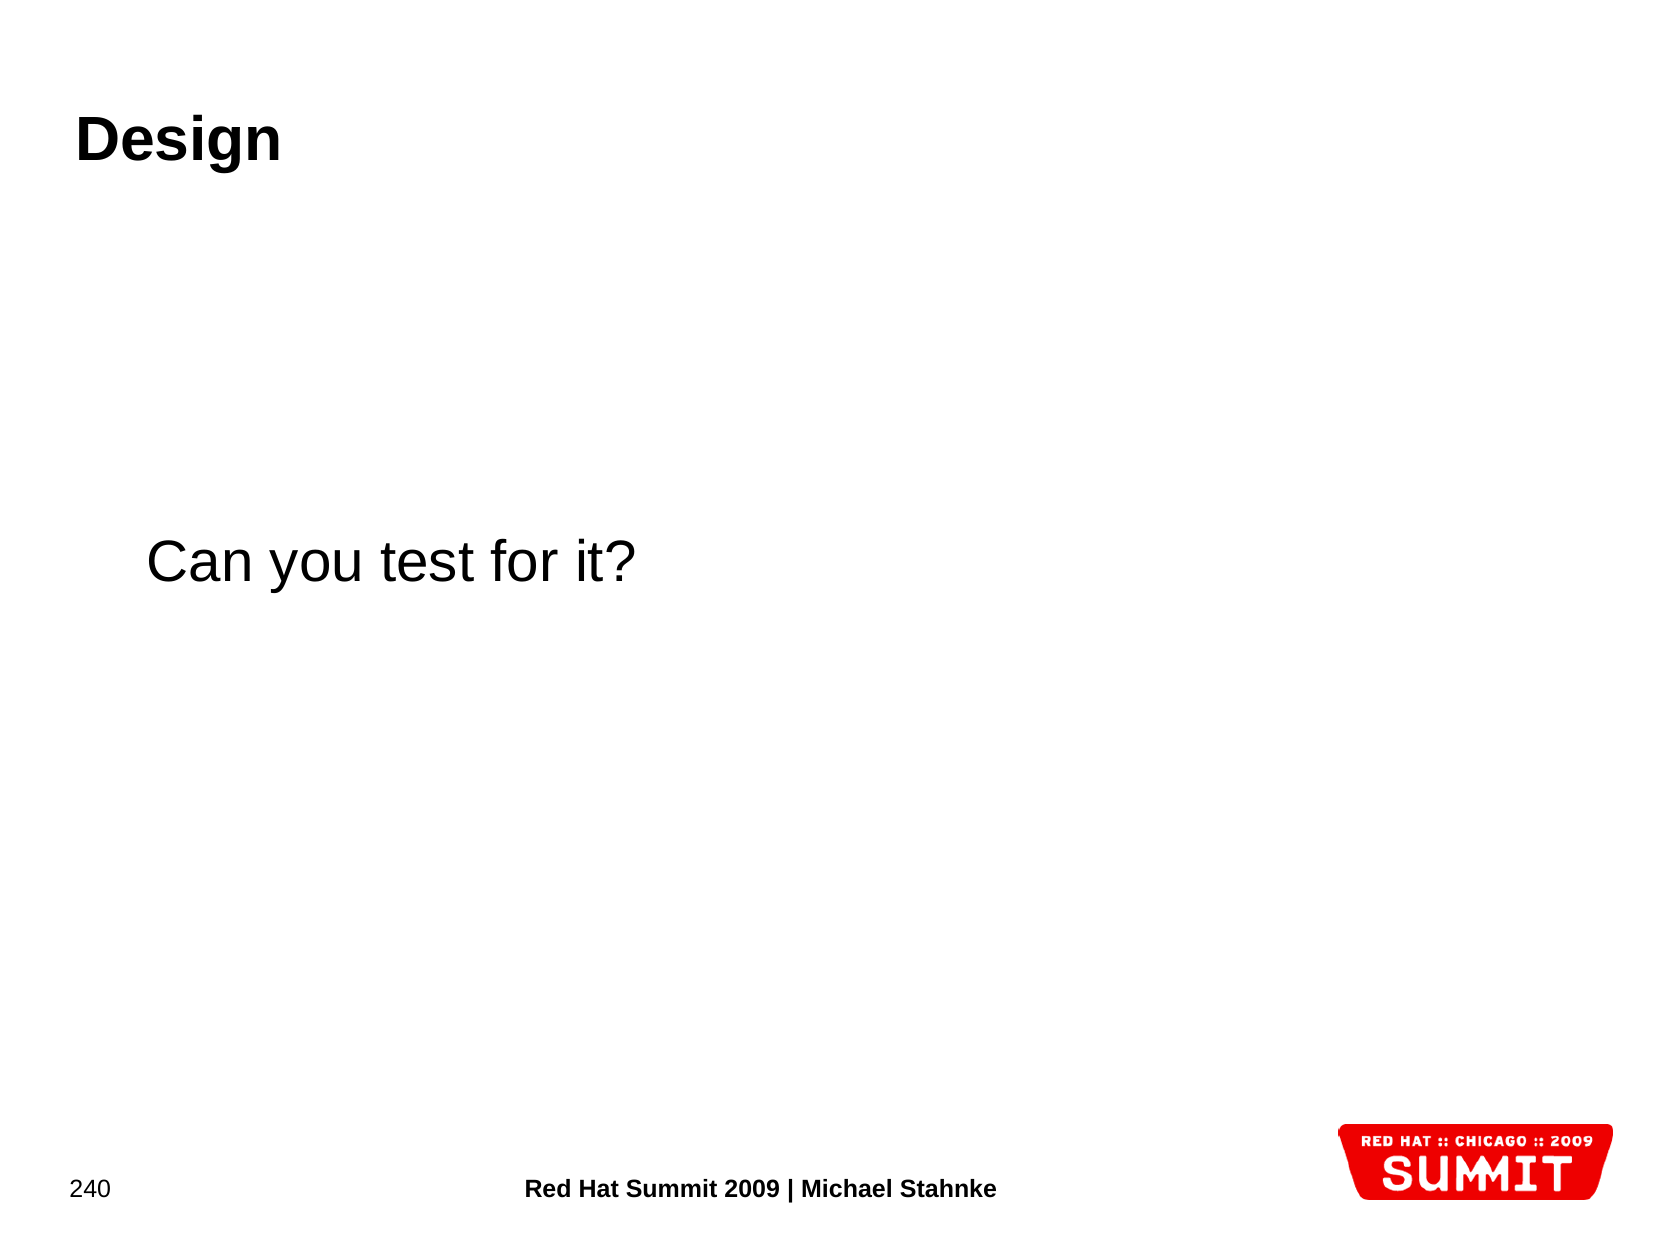

# Design
Can you test for it?